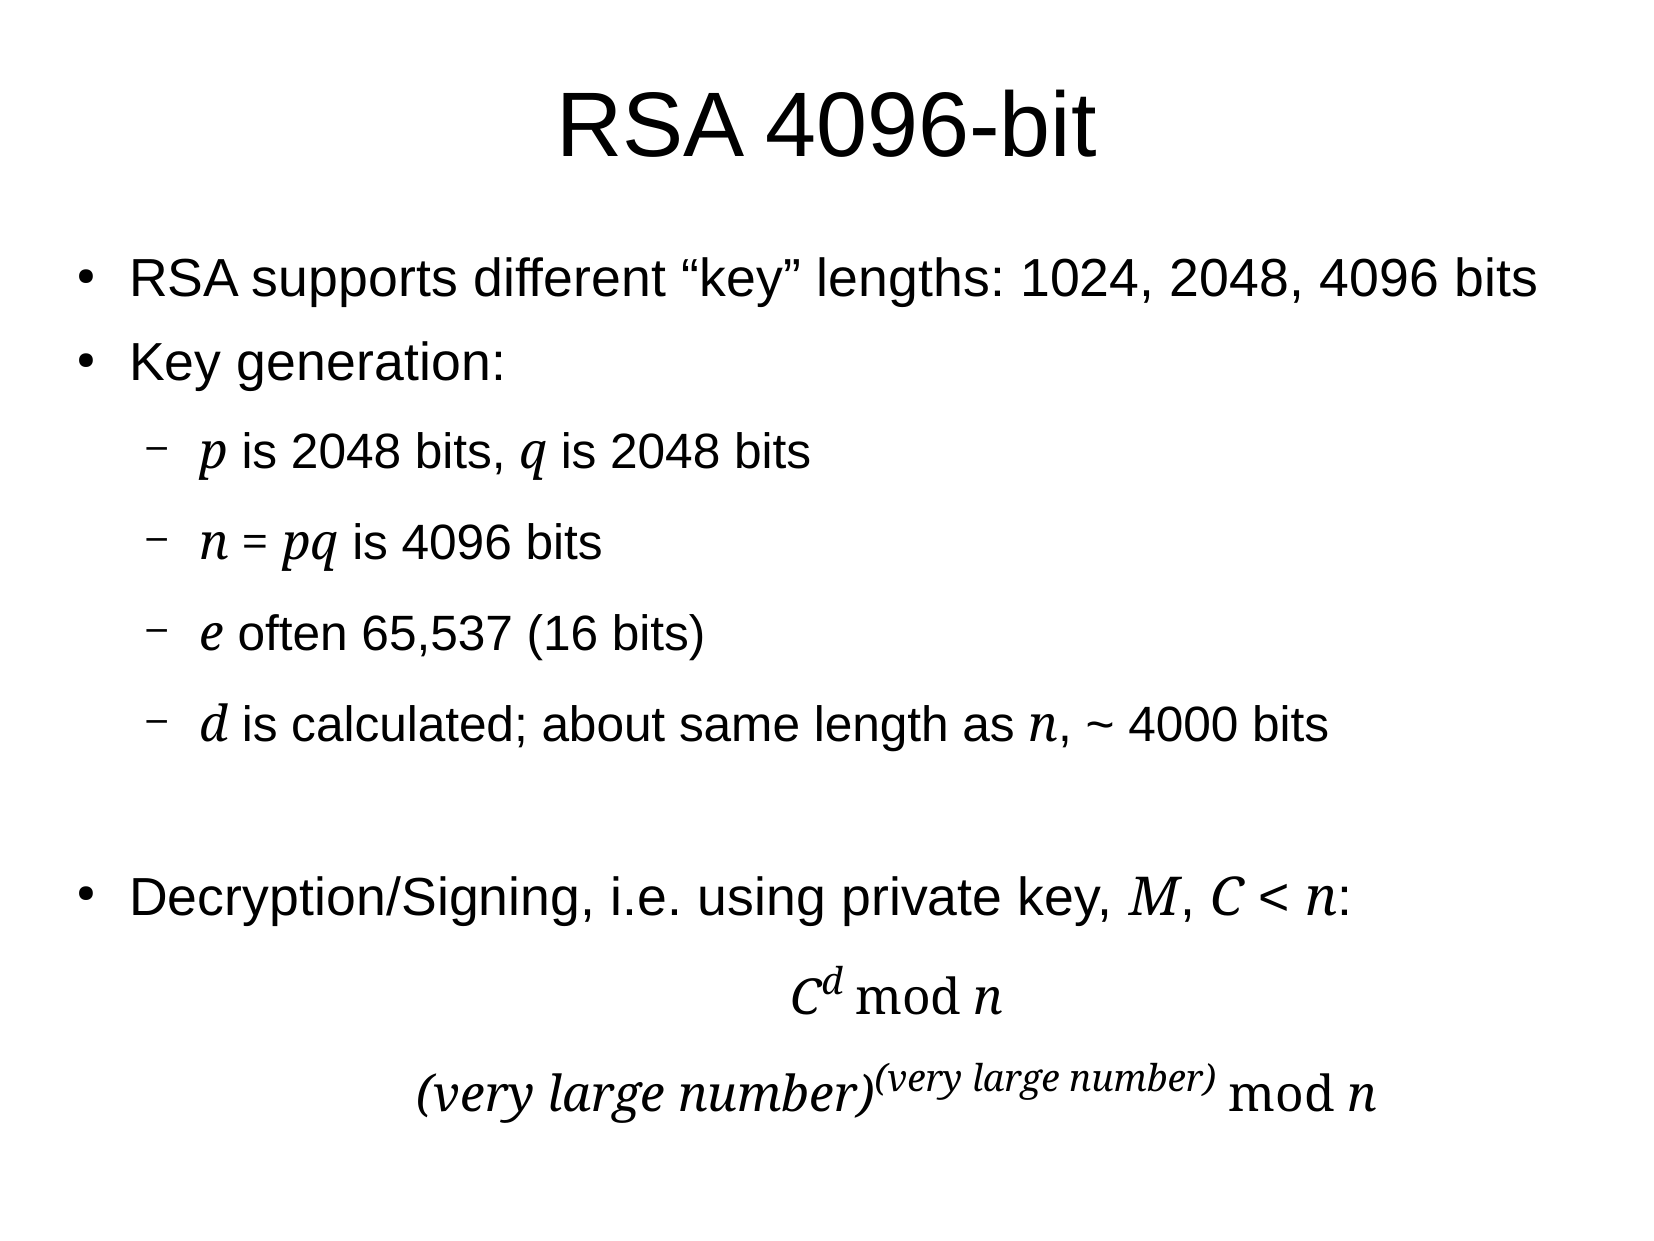

# RSA 4096-bit
RSA supports different “key” lengths: 1024, 2048, 4096 bits
Key generation:
p is 2048 bits, q is 2048 bits
n = pq is 4096 bits
e often 65,537 (16 bits)
d is calculated; about same length as n, ~ 4000 bits
Decryption/Signing, i.e. using private key, M, C < n:
Cd mod n
(very large number)(very large number) mod n